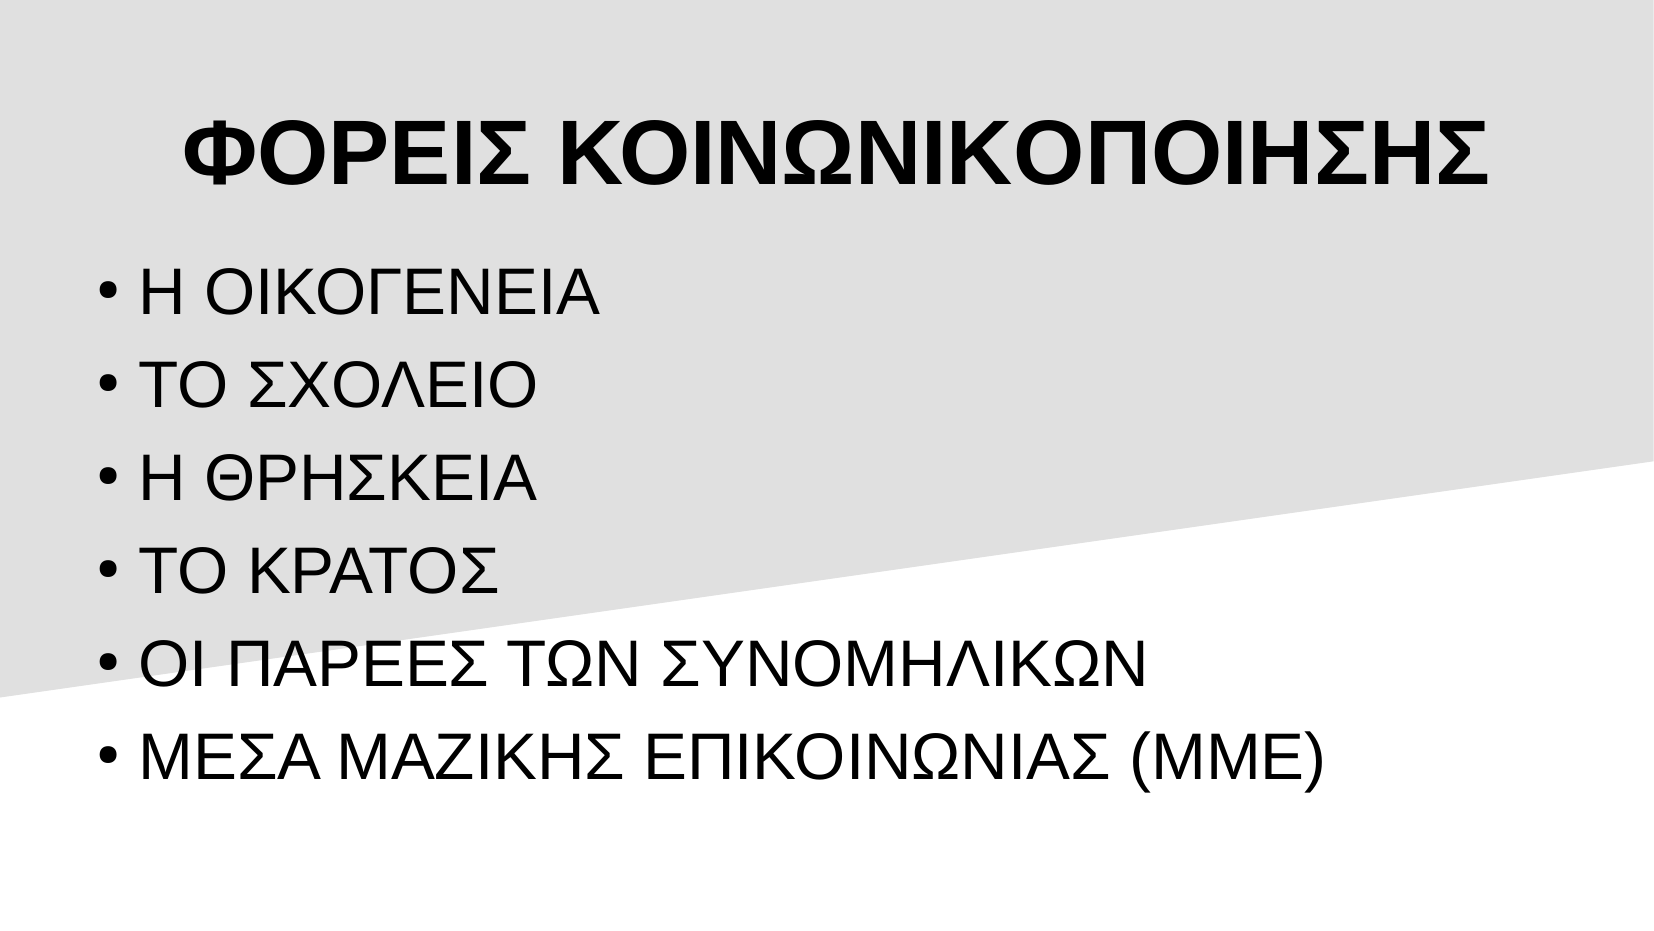

# ΦΟΡΕΙΣ ΚΟΙΝΩΝΙΚΟΠΟΙΗΣΗΣ
Η ΟΙΚΟΓΕΝΕΙΑ
ΤΟ ΣΧΟΛΕΙΟ
Η ΘΡΗΣΚΕΙΑ
ΤΟ ΚΡΑΤΟΣ
ΟΙ ΠΑΡΕΕΣ ΤΩΝ ΣΥΝΟΜΗΛΙΚΩΝ
ΜΕΣΑ ΜΑΖΙΚΗΣ ΕΠΙΚΟΙΝΩΝΙΑΣ (ΜΜΕ)